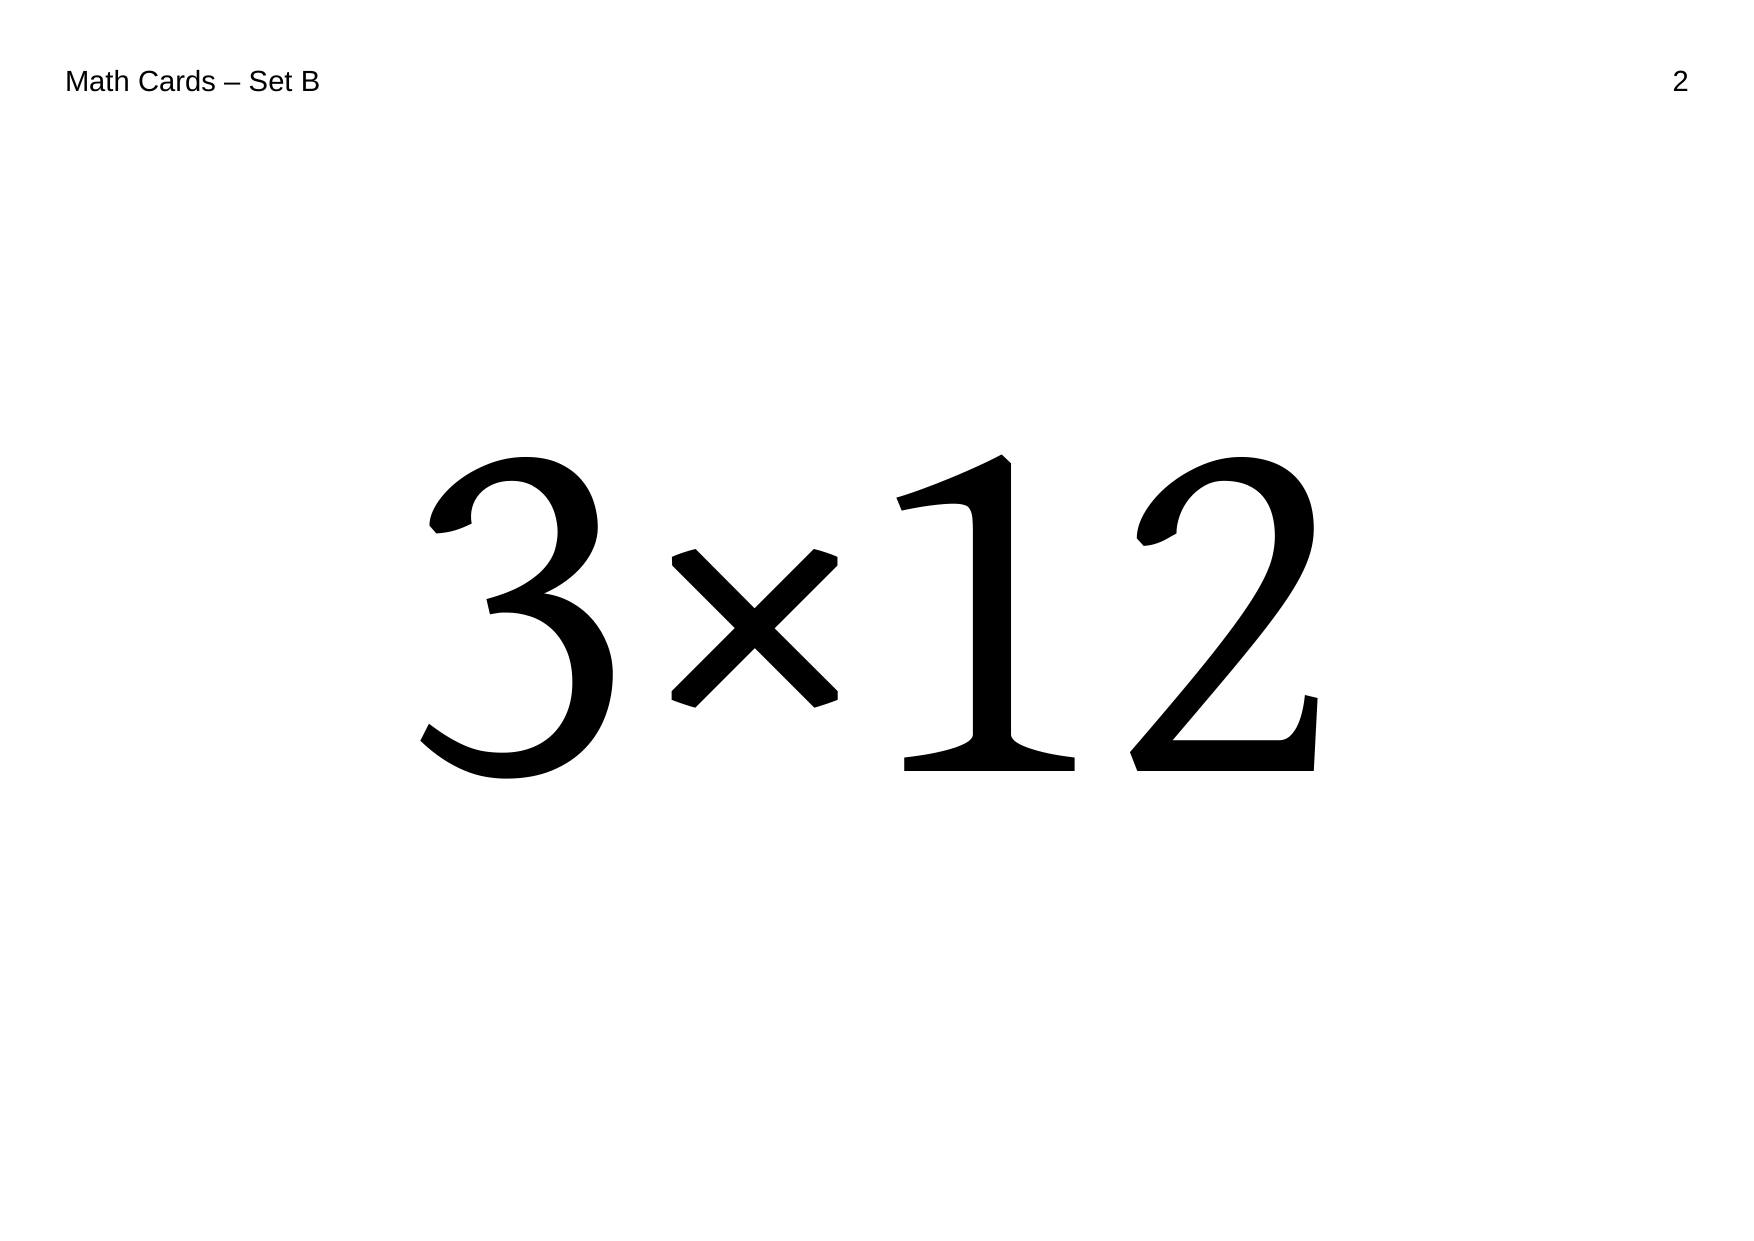

Math Cards – Set B
2
3×12